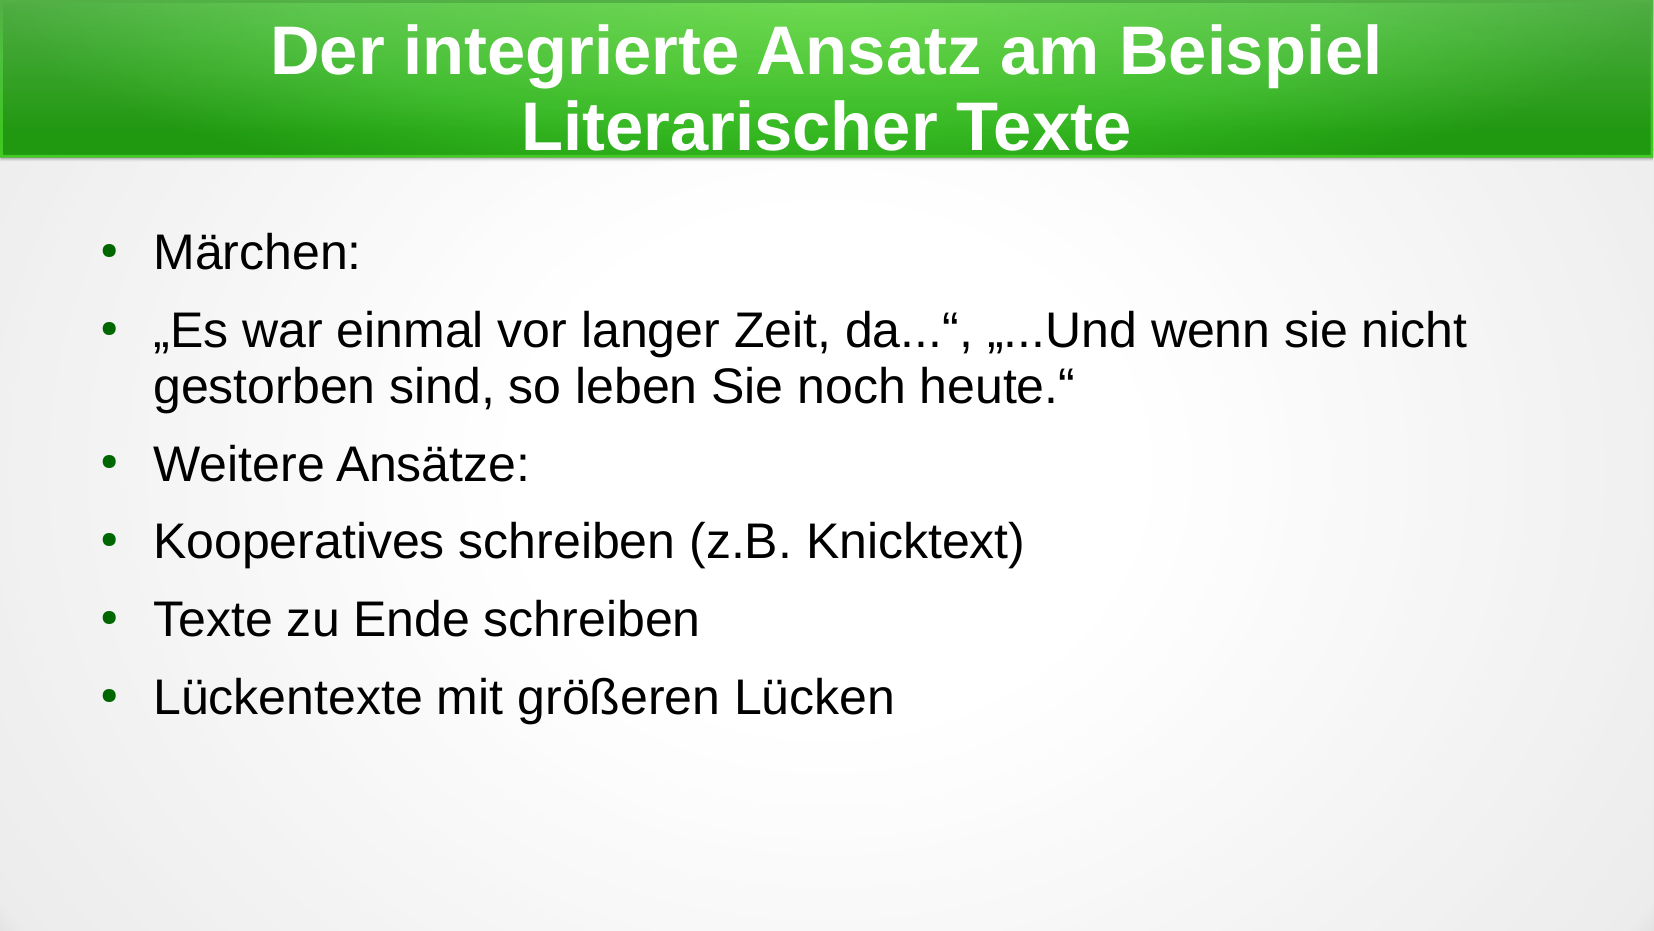

# Der integrierte Ansatz am Beispiel Literarischer Texte
Märchen:
„Es war einmal vor langer Zeit, da...“, „...Und wenn sie nicht gestorben sind, so leben Sie noch heute.“
Weitere Ansätze:
Kooperatives schreiben (z.B. Knicktext)
Texte zu Ende schreiben
Lückentexte mit größeren Lücken